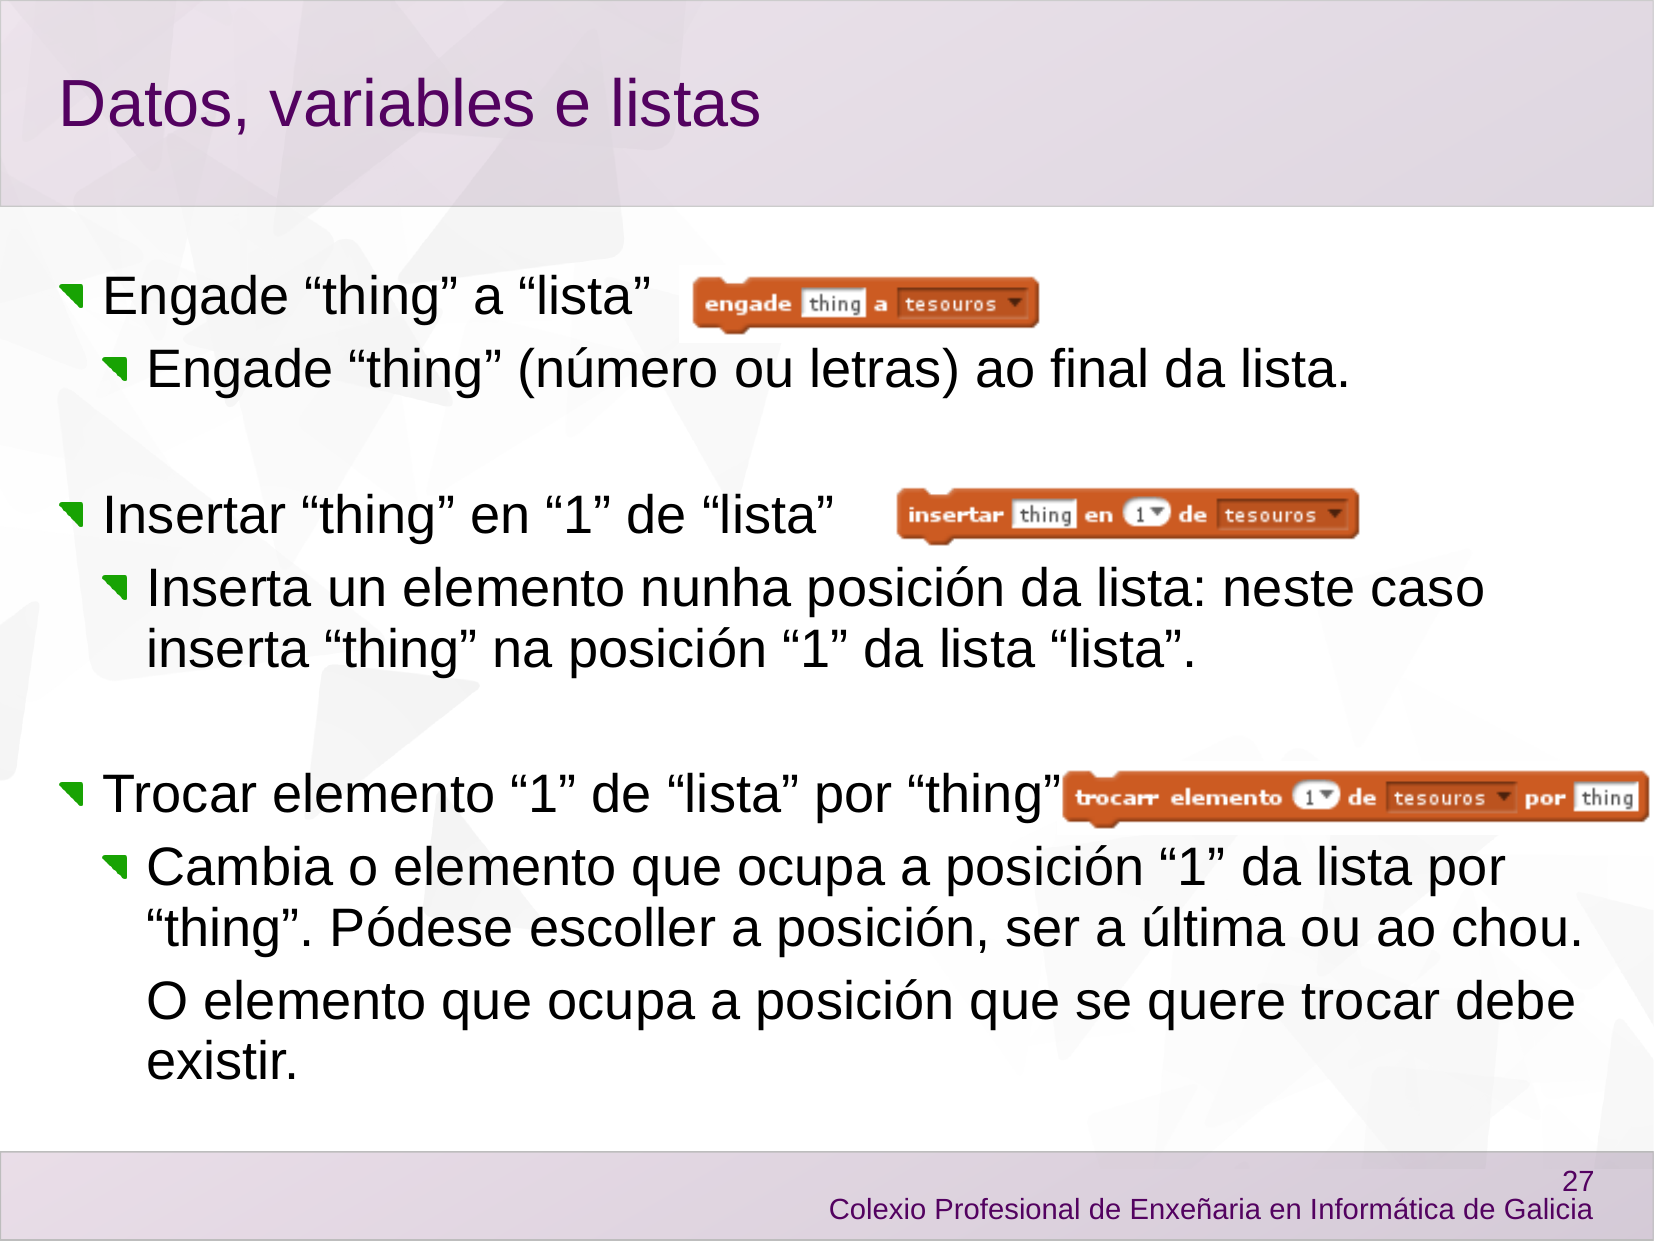

# Datos, variables e listas
Engade “thing” a “lista”
Engade “thing” (número ou letras) ao final da lista.
Insertar “thing” en “1” de “lista”
Inserta un elemento nunha posición da lista: neste caso inserta “thing” na posición “1” da lista “lista”.
Trocar elemento “1” de “lista” por “thing”
Cambia o elemento que ocupa a posición “1” da lista por “thing”. Pódese escoller a posición, ser a última ou ao chou.
O elemento que ocupa a posición que se quere trocar debe existir.
27
Colexio Profesional de Enxeñaria en Informática de Galicia